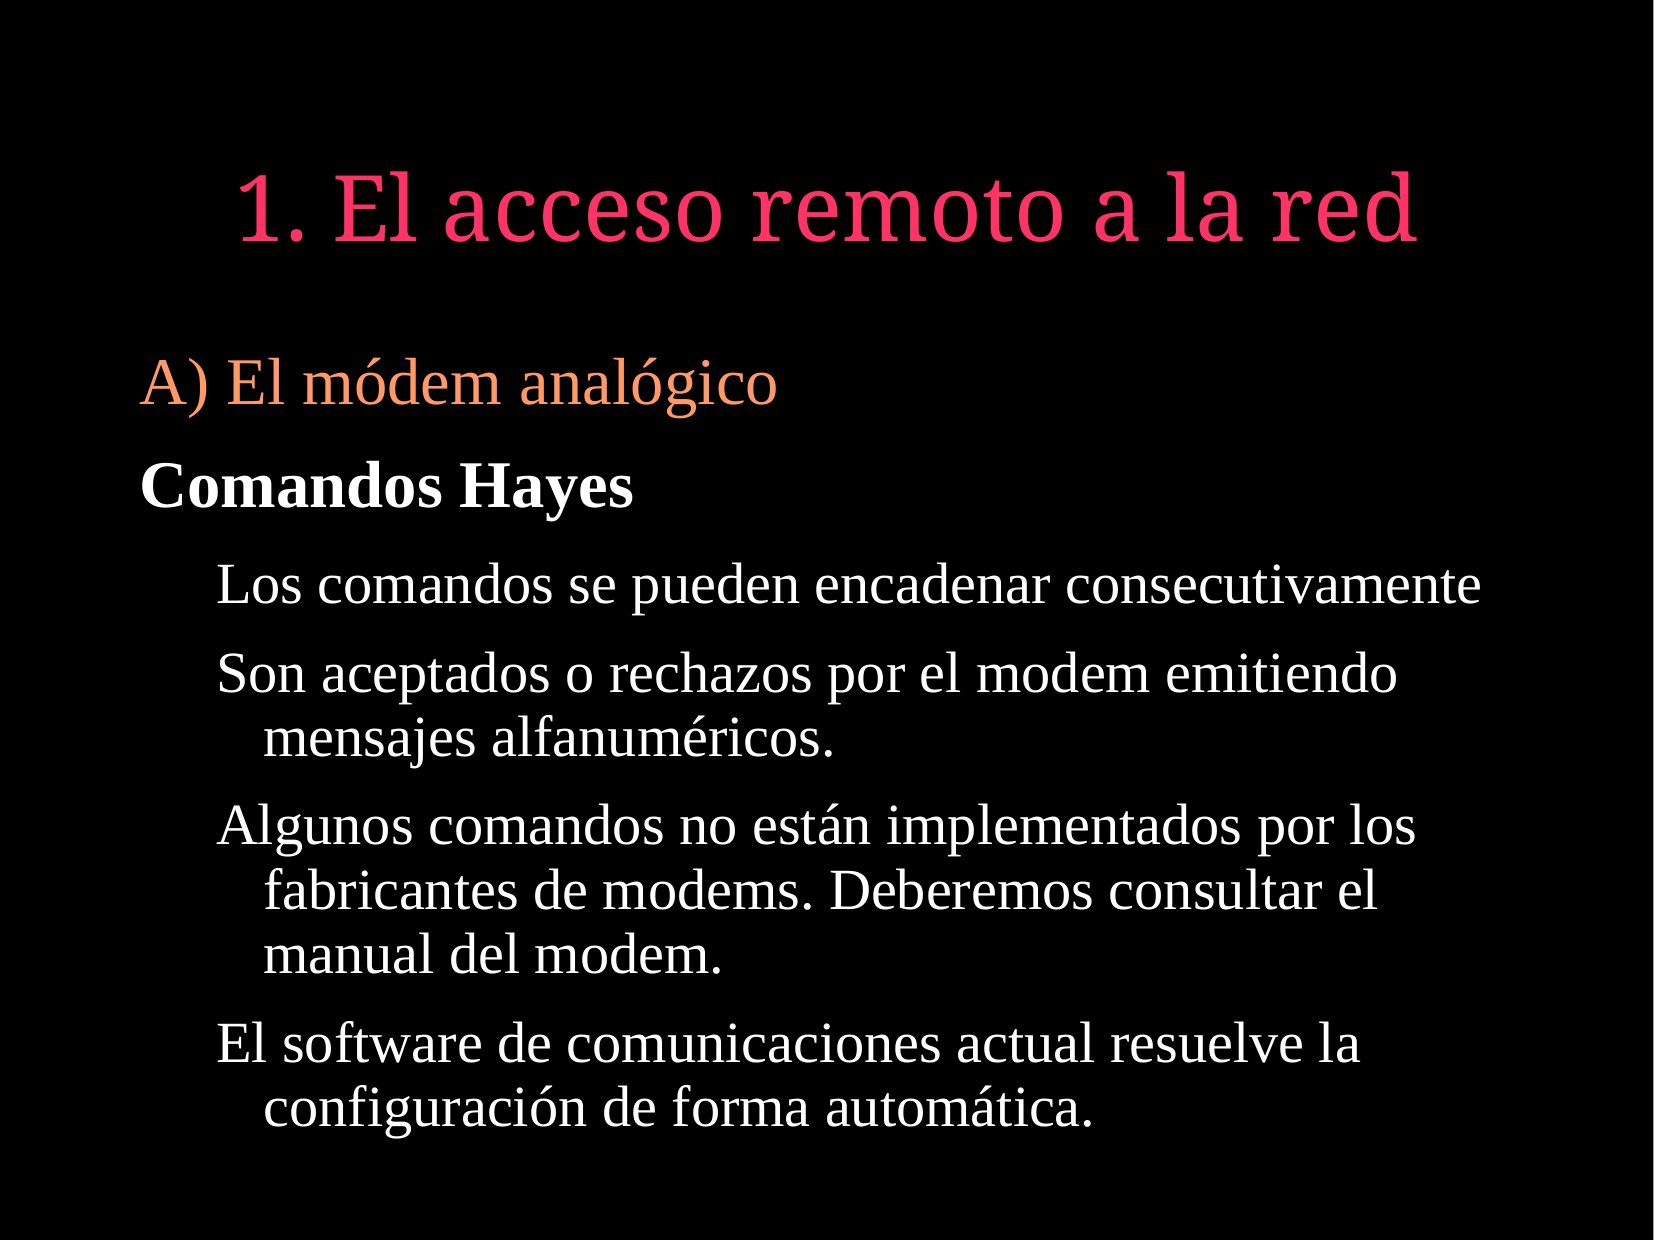

# 1. El acceso remoto a la red
A) El módem analógico
Comandos Hayes
Los comandos se pueden encadenar consecutivamente
Son aceptados o rechazos por el modem emitiendo mensajes alfanuméricos.
Algunos comandos no están implementados por los fabricantes de modems. Deberemos consultar el manual del modem.
El software de comunicaciones actual resuelve la configuración de forma automática.